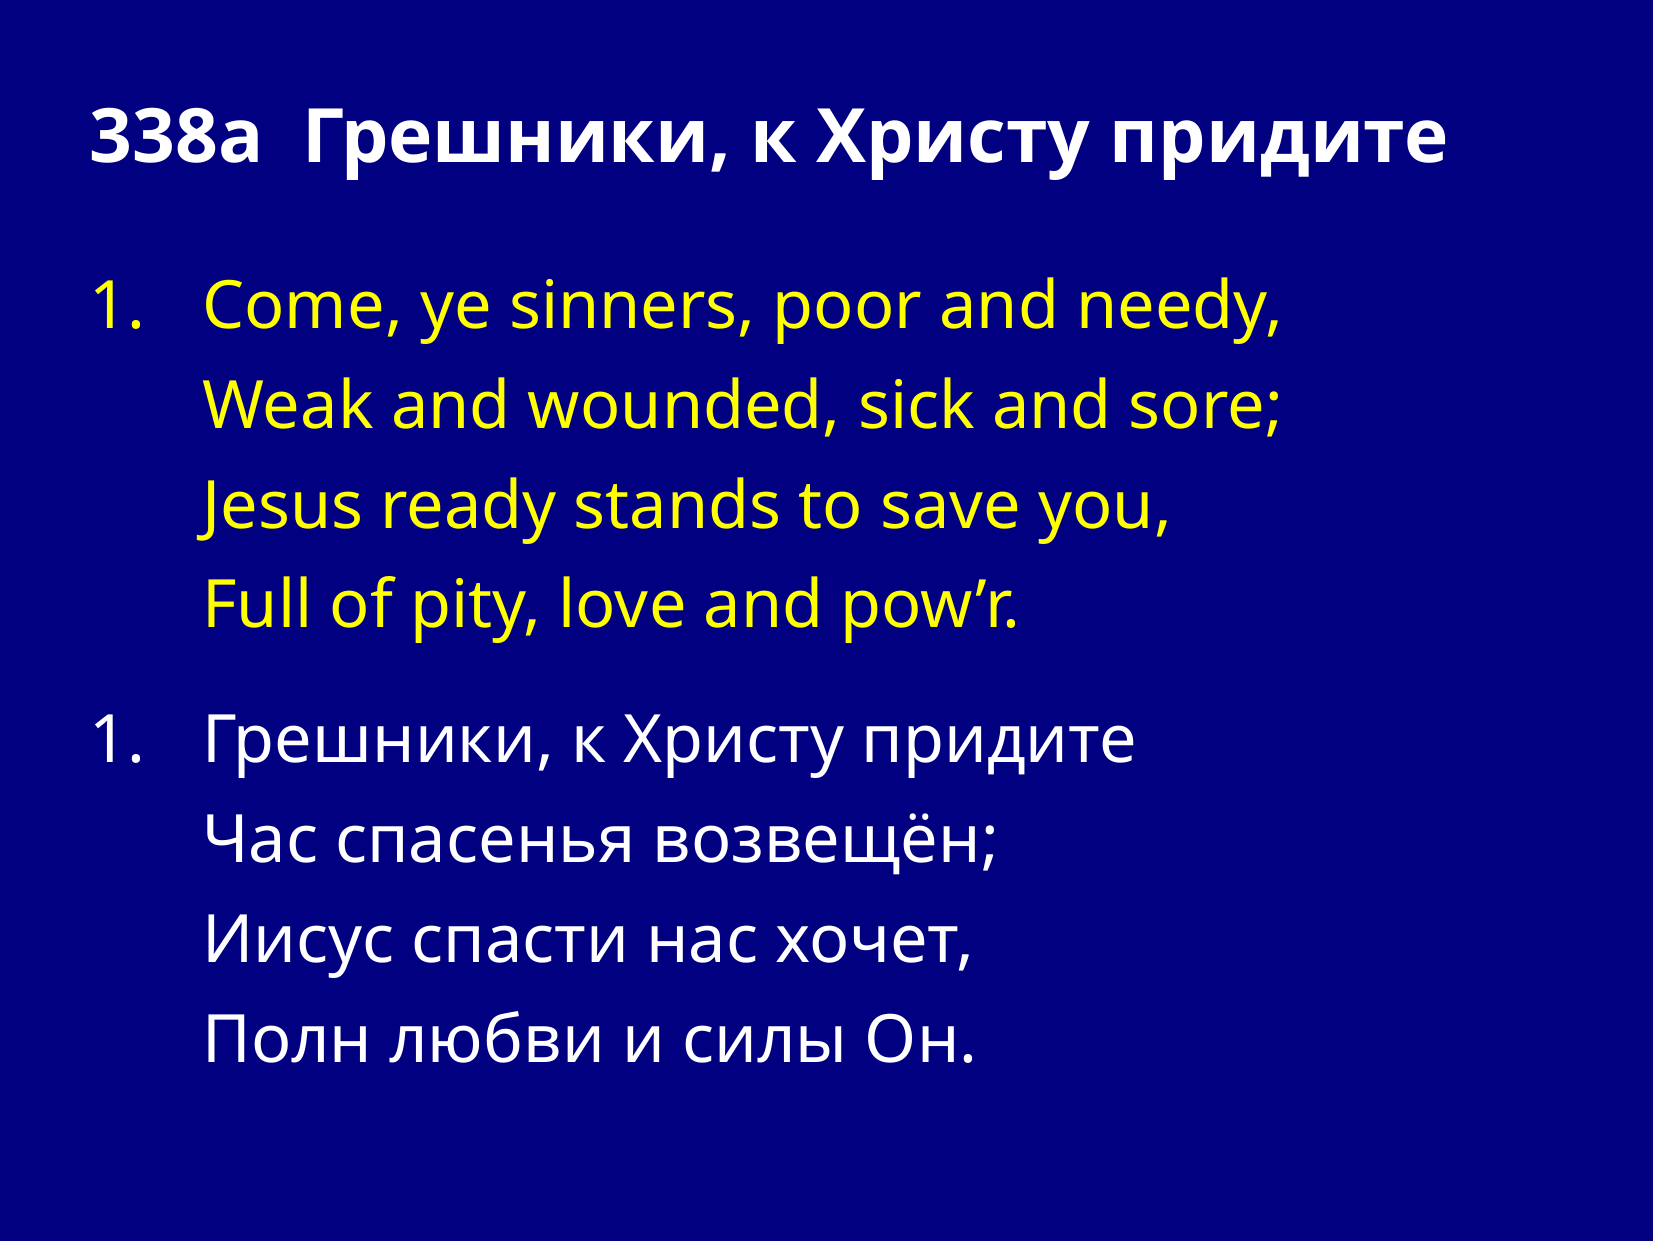

338а Грешники, к Христу придите
1.	Come, ye sinners, poor and needy,
	Weak and wounded, sick and sore;
	Jesus ready stands to save you,
	Full of pity, love and pow’r.
1.	Грешники, к Христу придите
	Час спасенья возвещён;
	Иисус спасти нас хочет,
	Полн любви и силы Он.